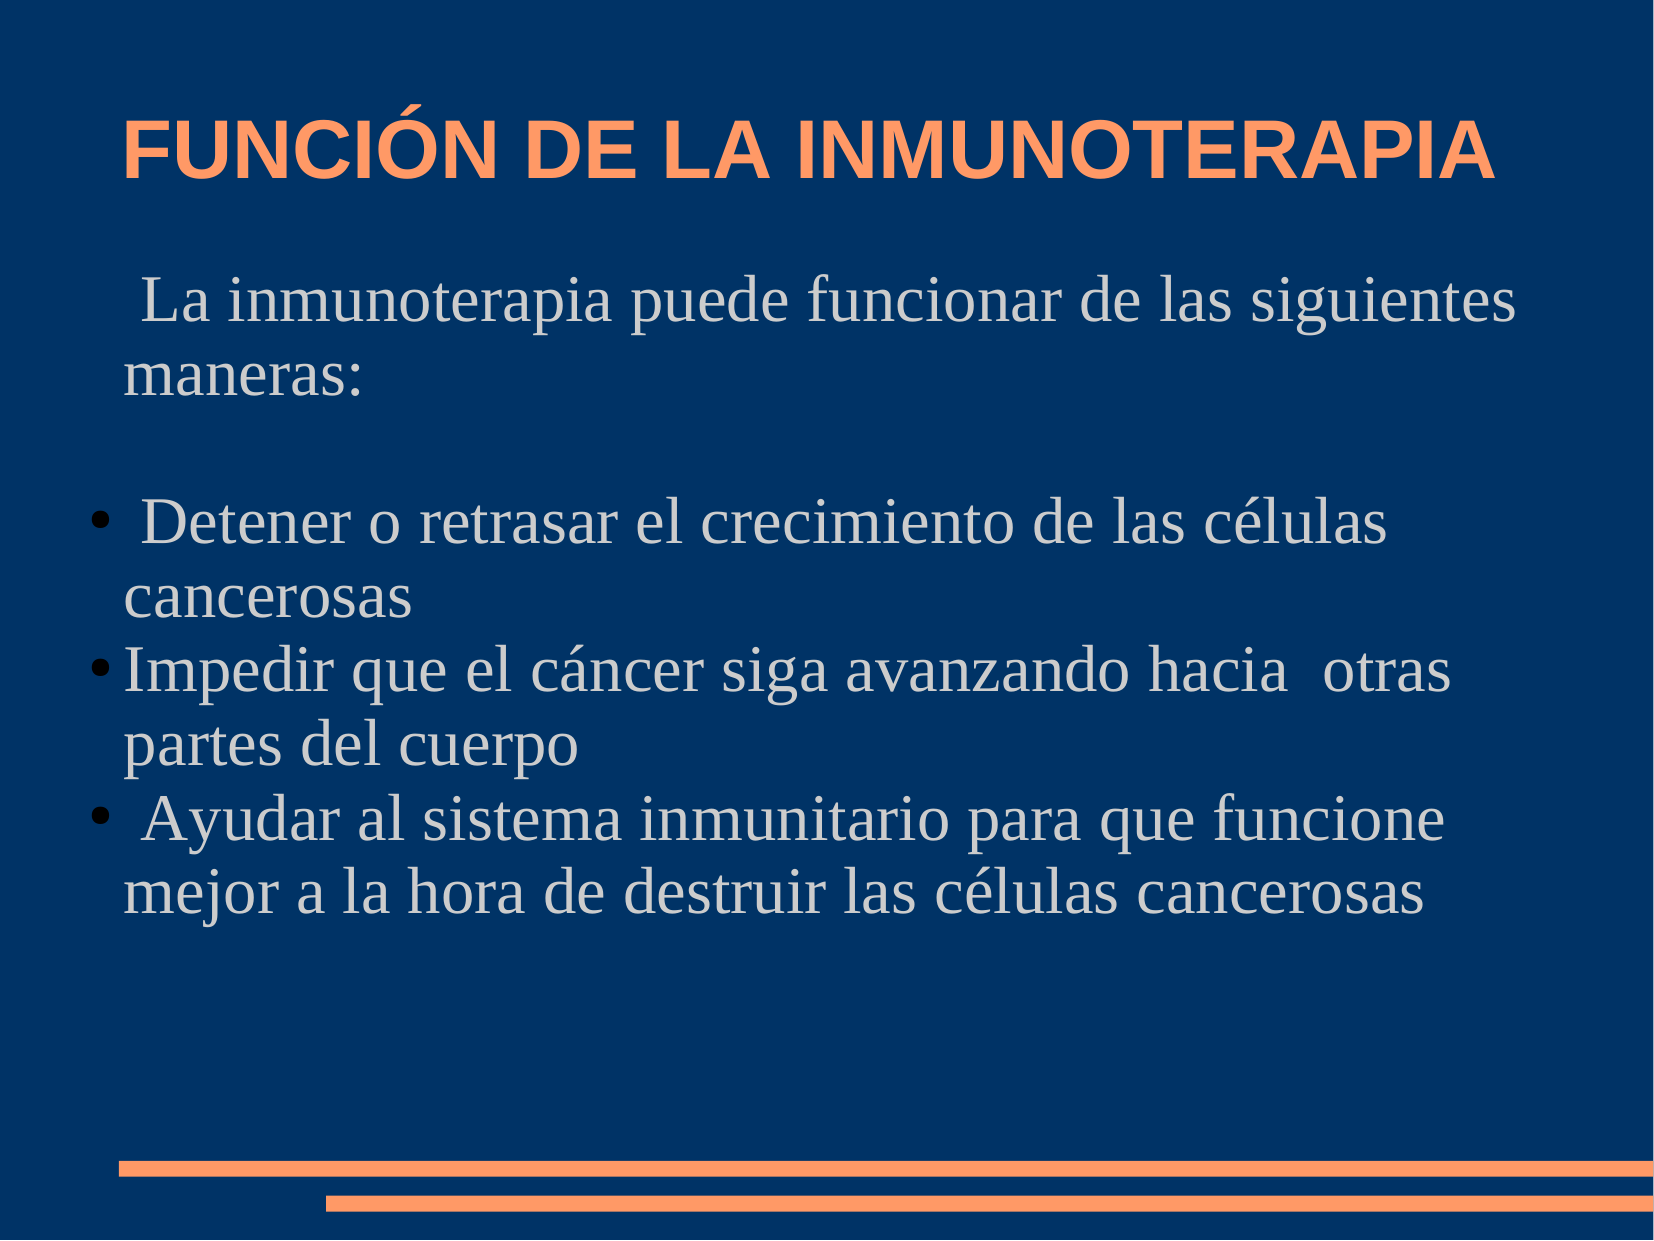

La inmunoterapia puede funcionar de las siguientes maneras:
 Detener o retrasar el crecimiento de las células cancerosas
Impedir que el cáncer siga avanzando hacia otras partes del cuerpo
 Ayudar al sistema inmunitario para que funcione mejor a la hora de destruir las células cancerosas
# FUNCIÓN DE LA INMUNOTERAPIA